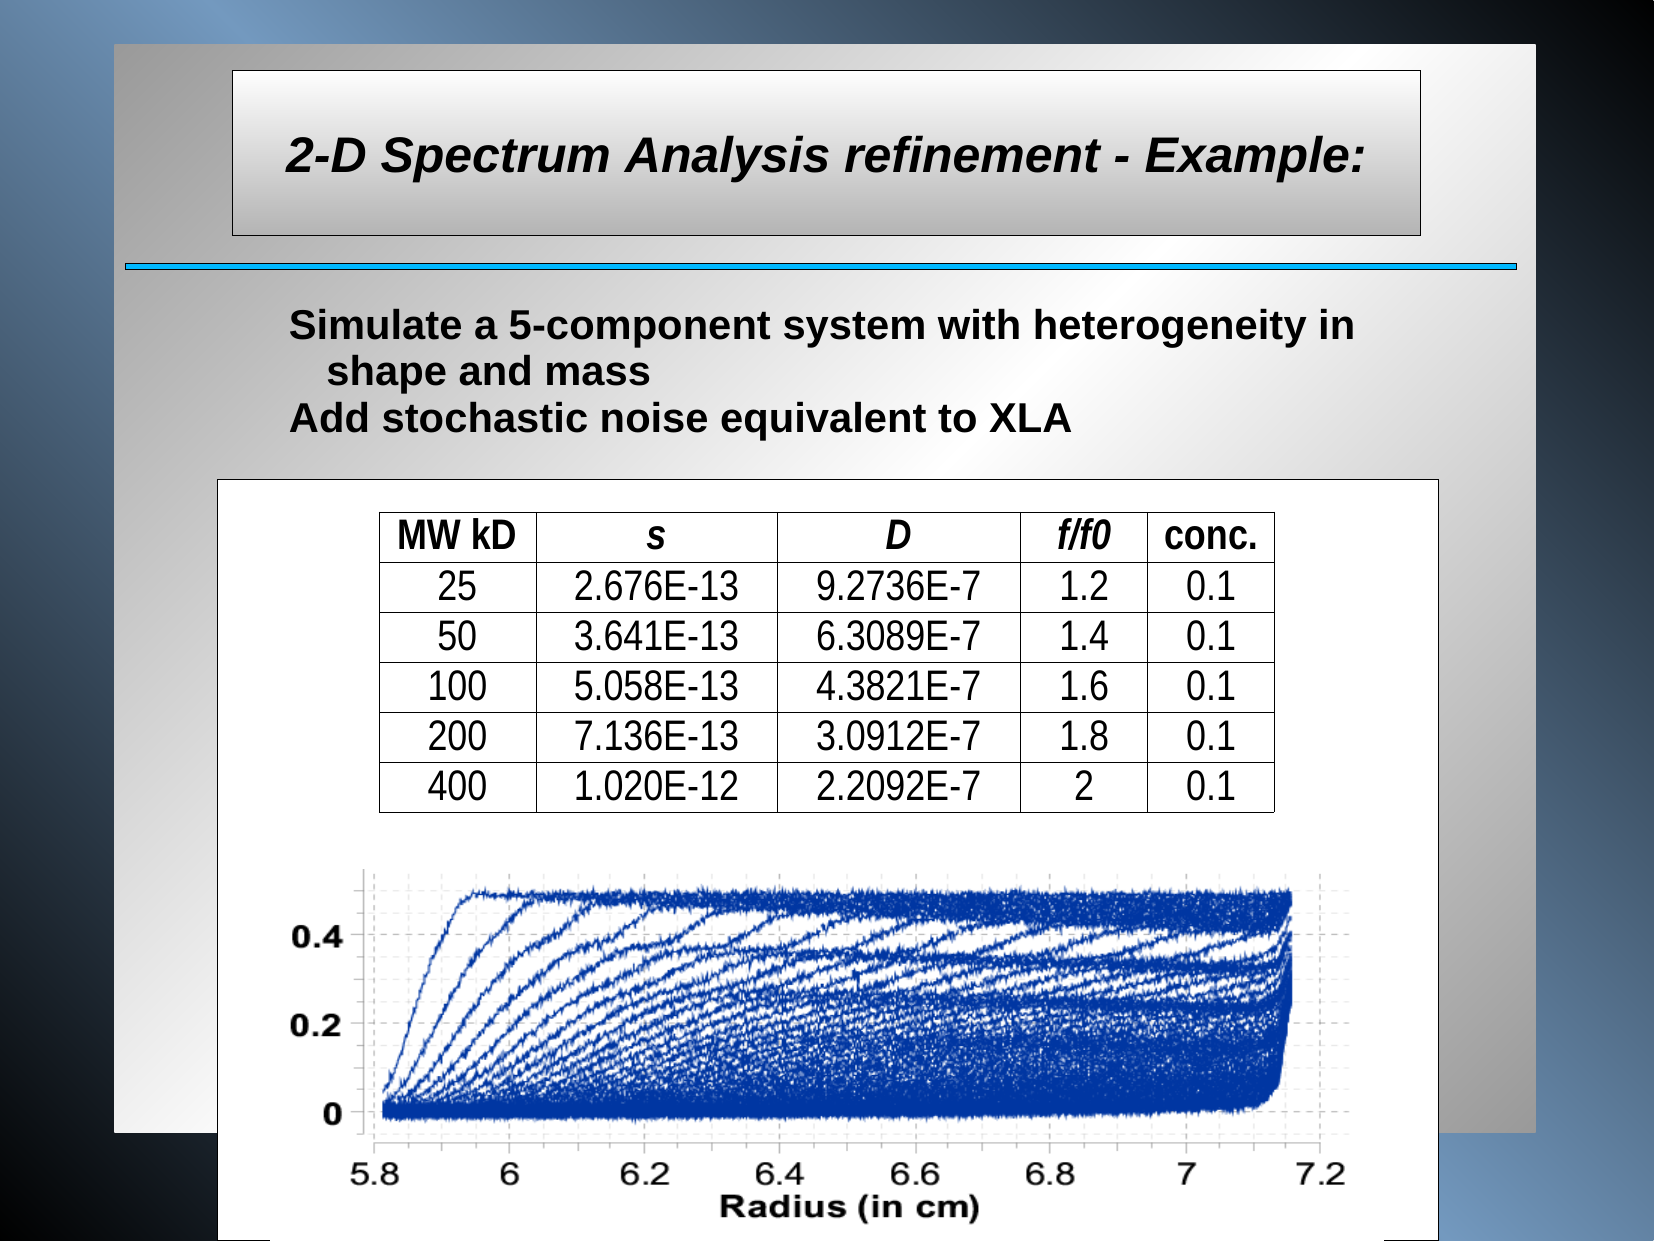

2-D Spectrum Analysis refinement - Example:
Simulate a 5-component system with heterogeneity in shape and mass
Add stochastic noise equivalent to XLA